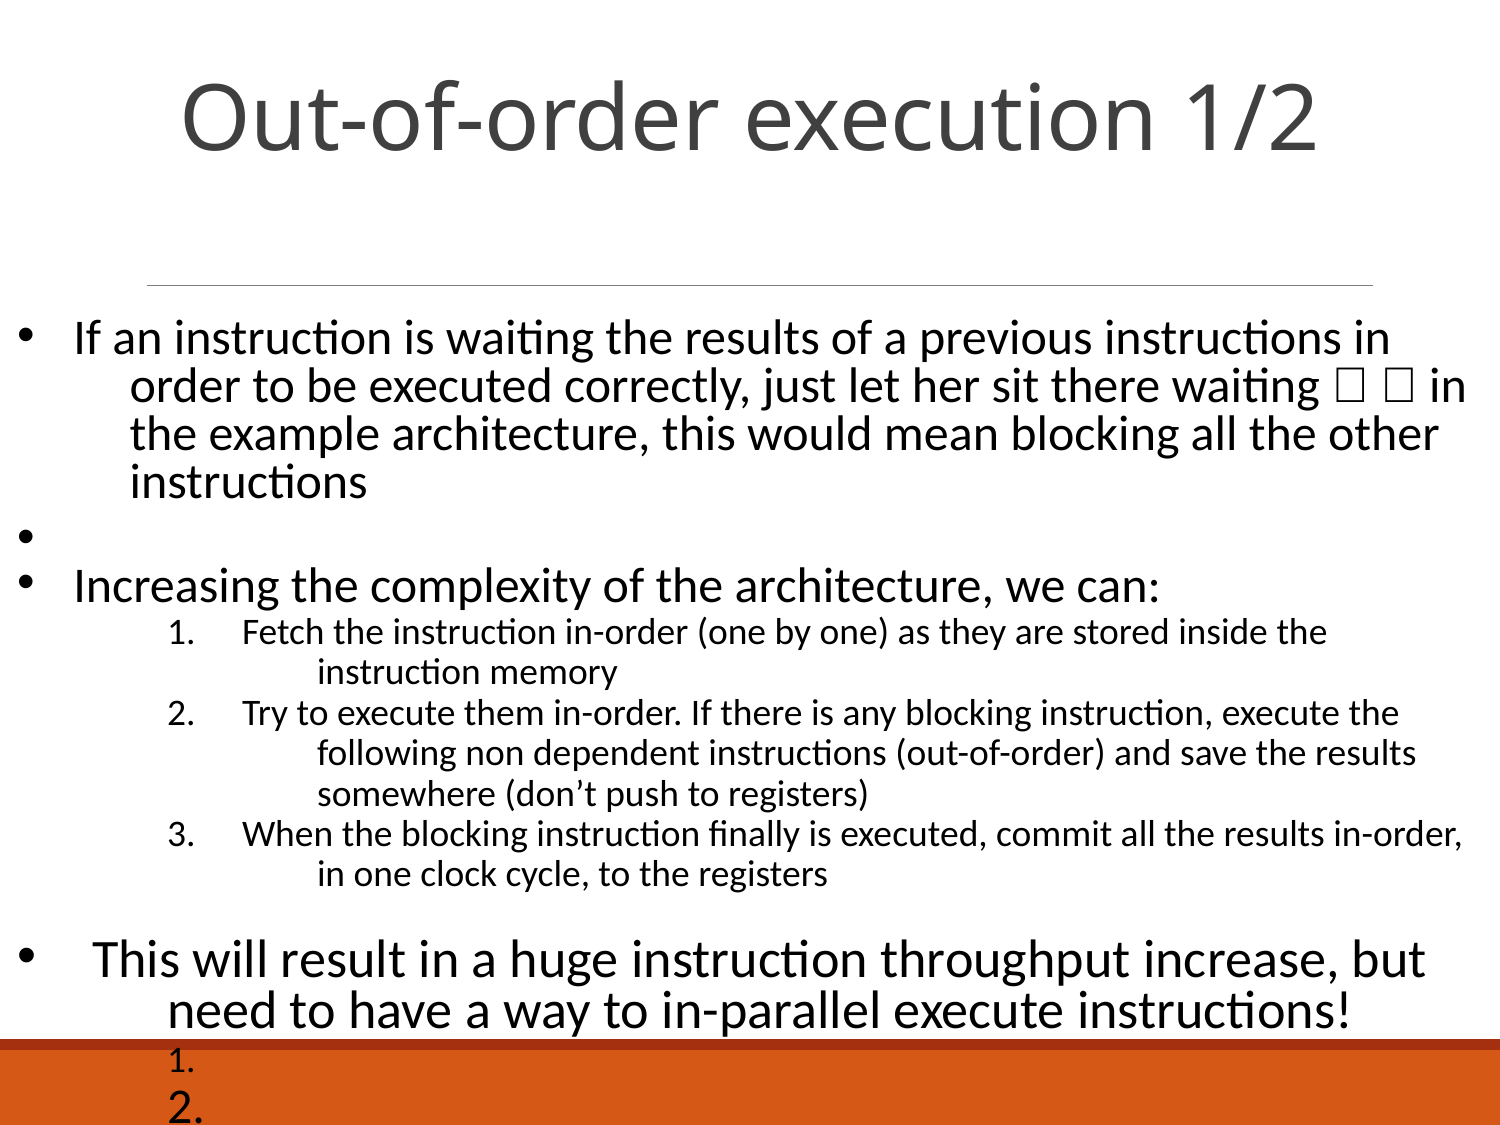

Out-of-order execution 1/2
If an instruction is waiting the results of a previous instructions in order to be executed correctly, just let her sit there waiting   in the example architecture, this would mean blocking all the other instructions
Increasing the complexity of the architecture, we can:
Fetch the instruction in-order (one by one) as they are stored inside the instruction memory
Try to execute them in-order. If there is any blocking instruction, execute the following non dependent instructions (out-of-order) and save the results somewhere (don’t push to registers)
When the blocking instruction finally is executed, commit all the results in-order, in one clock cycle, to the registers
This will result in a huge instruction throughput increase, but need to have a way to in-parallel execute instructions!